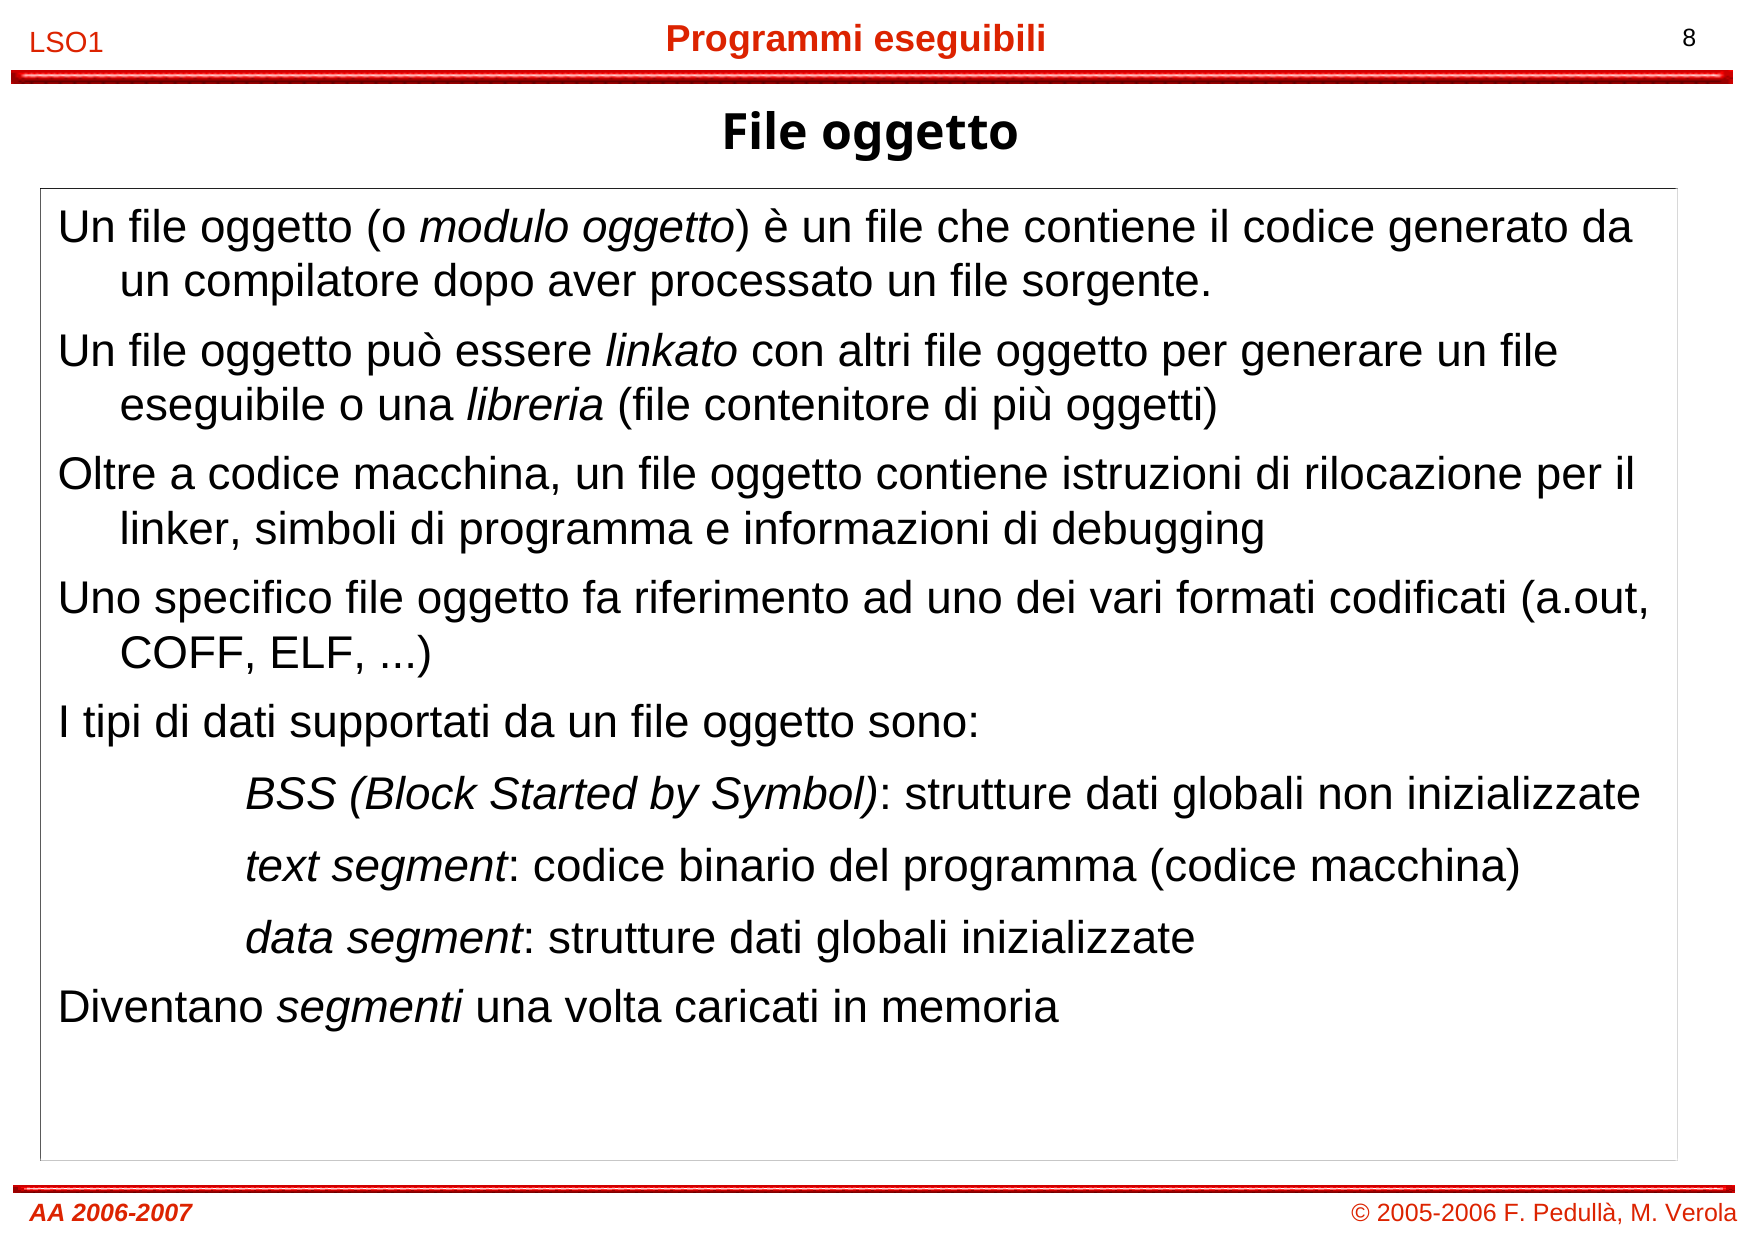

# File oggetto
Un file oggetto (o modulo oggetto) è un file che contiene il codice generato da un compilatore dopo aver processato un file sorgente.
Un file oggetto può essere linkato con altri file oggetto per generare un file eseguibile o una libreria (file contenitore di più oggetti)
Oltre a codice macchina, un file oggetto contiene istruzioni di rilocazione per il linker, simboli di programma e informazioni di debugging
Uno specifico file oggetto fa riferimento ad uno dei vari formati codificati (a.out, COFF, ELF, ...)
I tipi di dati supportati da un file oggetto sono:
BSS (Block Started by Symbol): strutture dati globali non inizializzate
text segment: codice binario del programma (codice macchina)
data segment: strutture dati globali inizializzate
Diventano segmenti una volta caricati in memoria